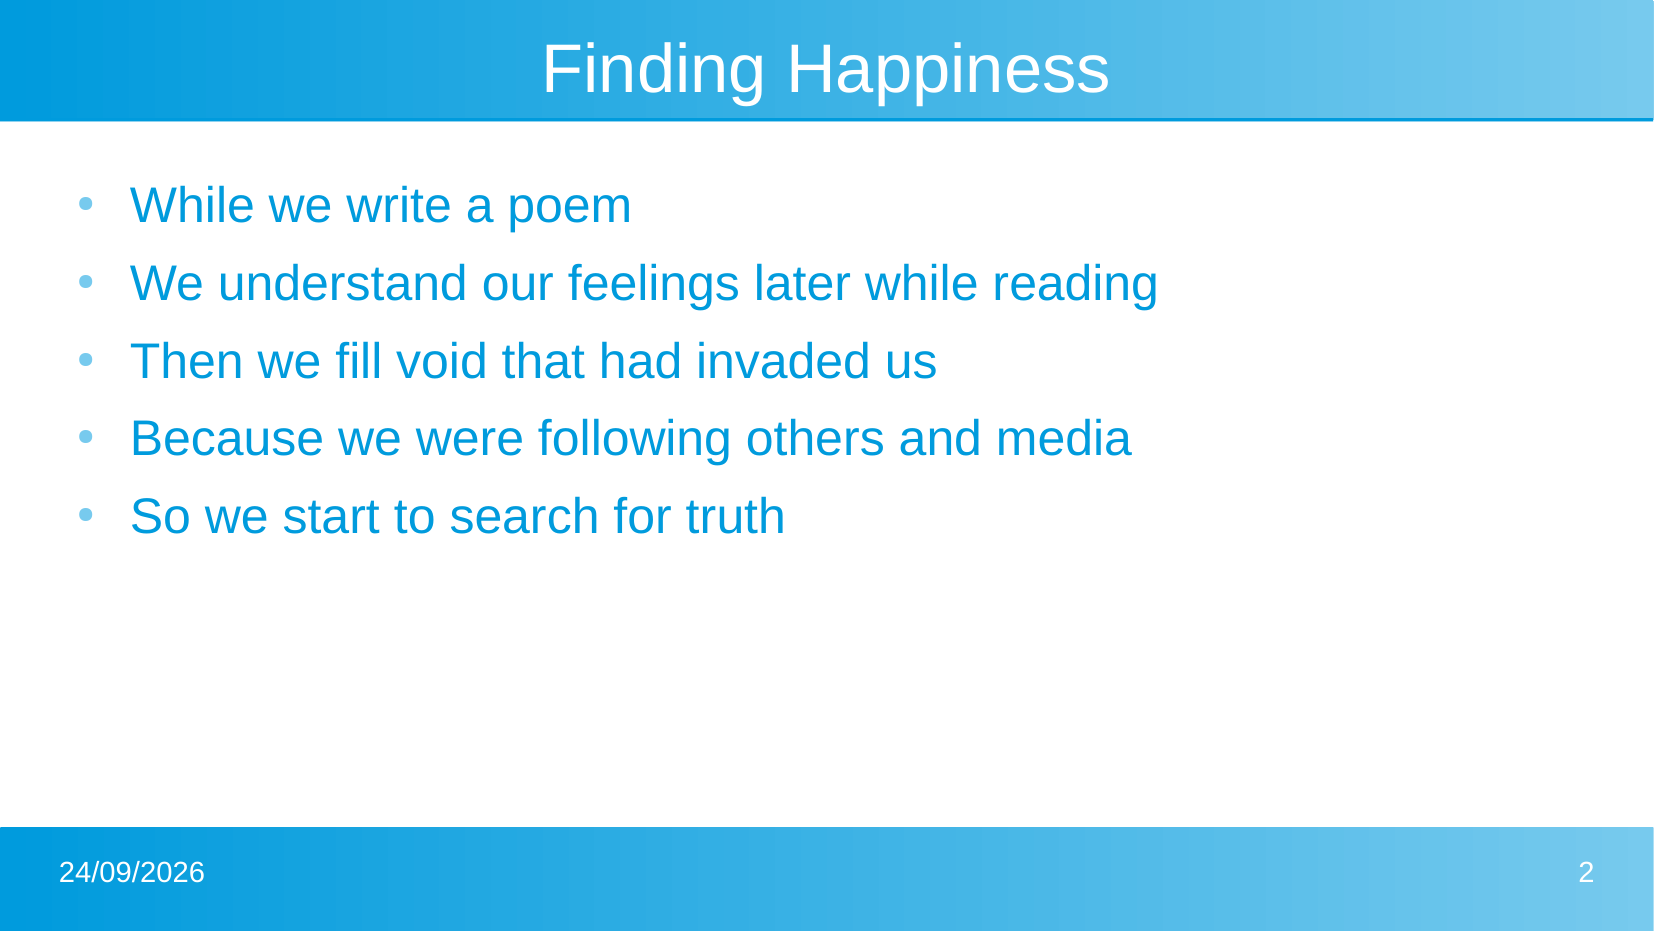

# Finding Happiness
While we write a poem
We understand our feelings later while reading
Then we fill void that had invaded us
Because we were following others and media
So we start to search for truth
2